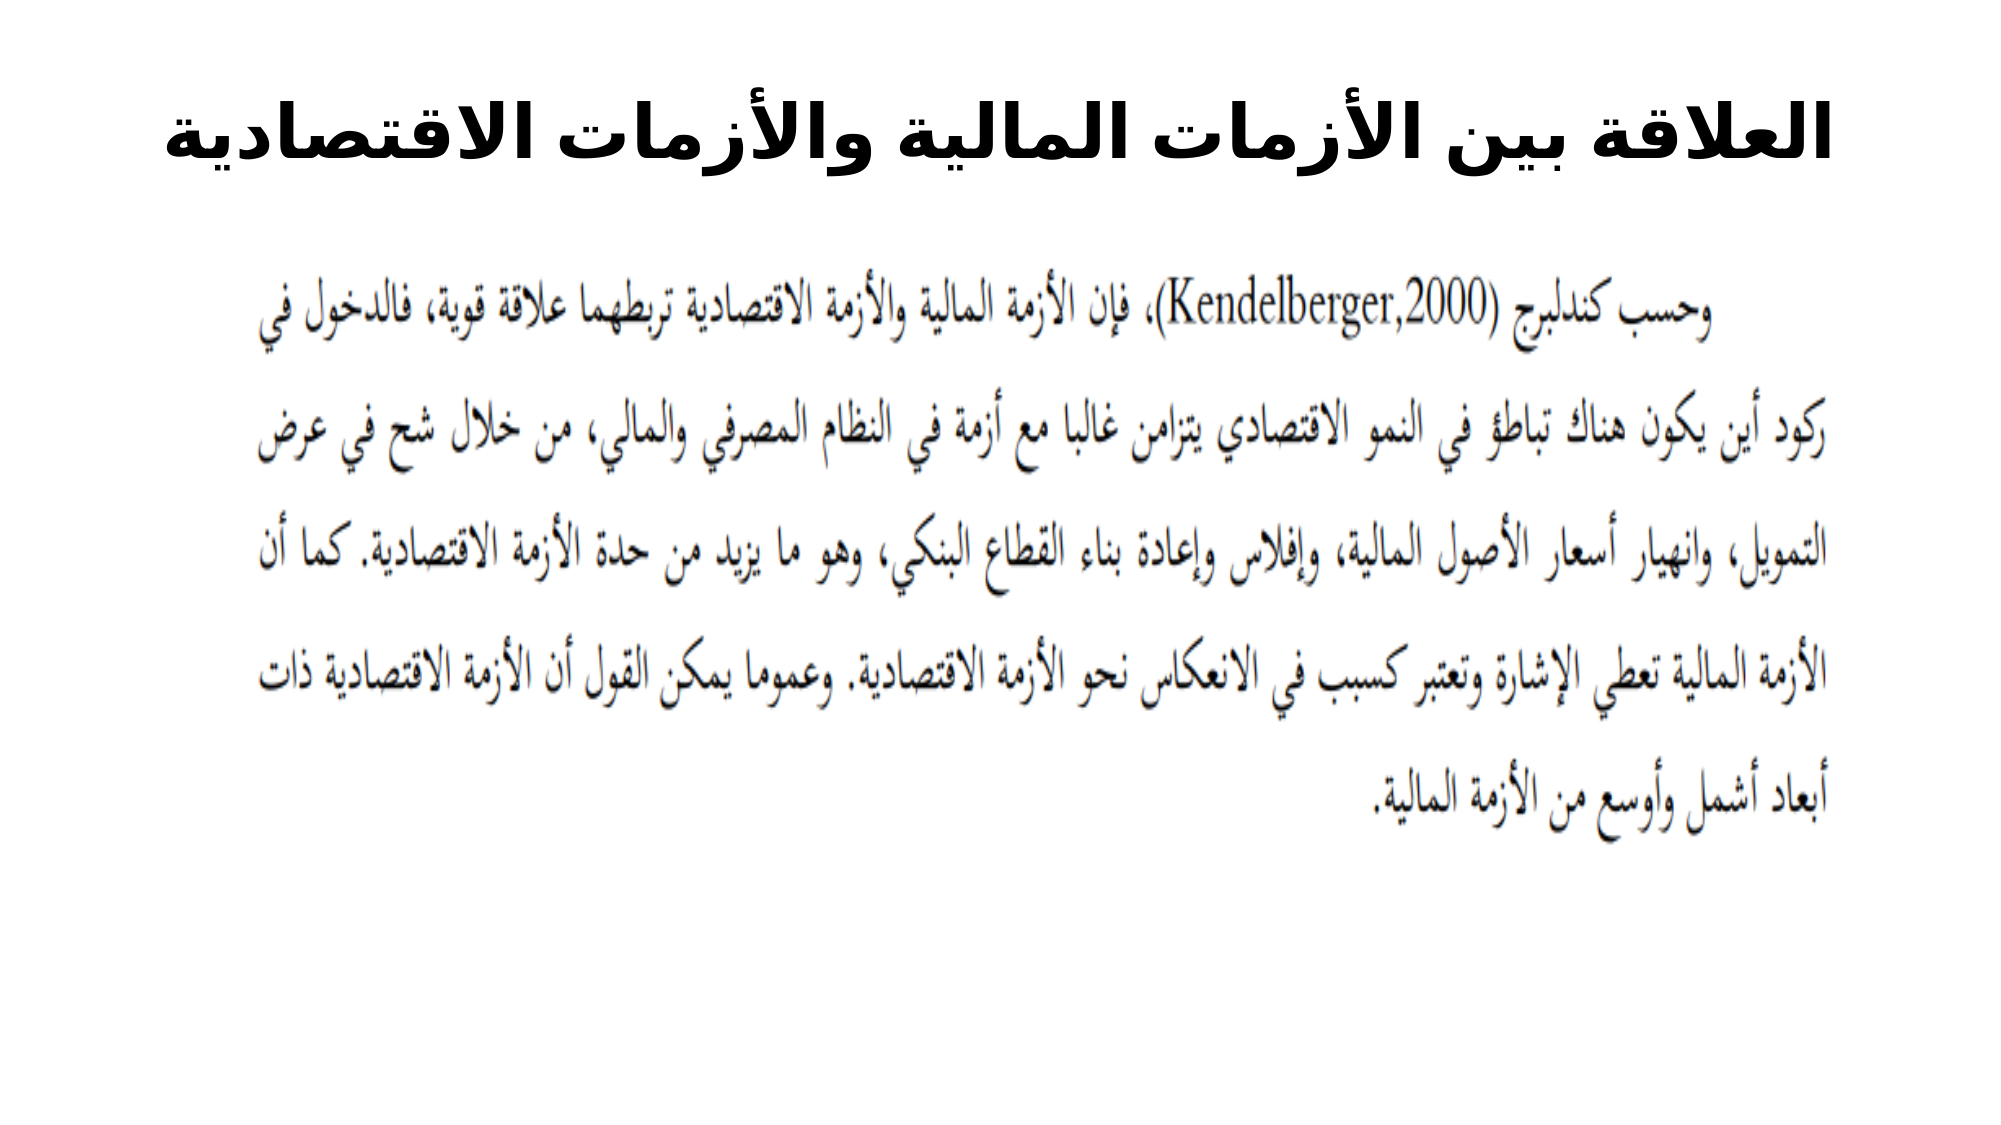

# العلاقة بين الأزمات المالية والأزمات الاقتصادية